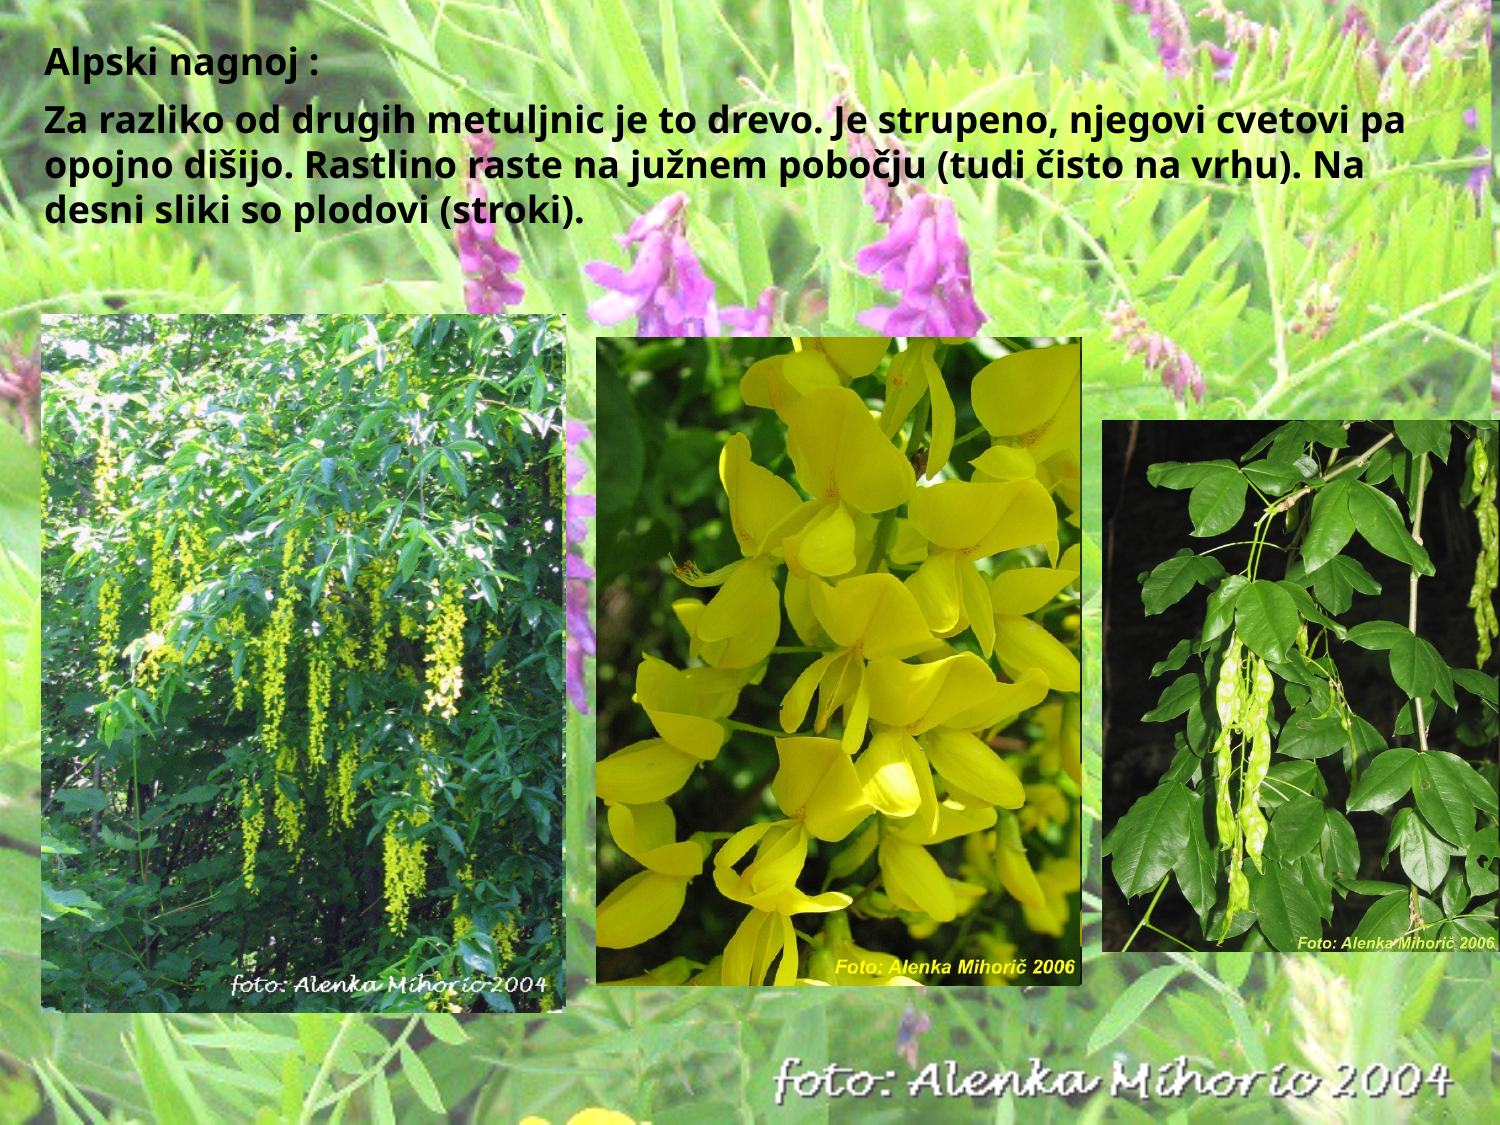

Alpski nagnoj :
Za razliko od drugih metuljnic je to drevo. Je strupeno, njegovi cvetovi pa opojno dišijo. Rastlino raste na južnem pobočju (tudi čisto na vrhu). Na desni sliki so plodovi (stroki).